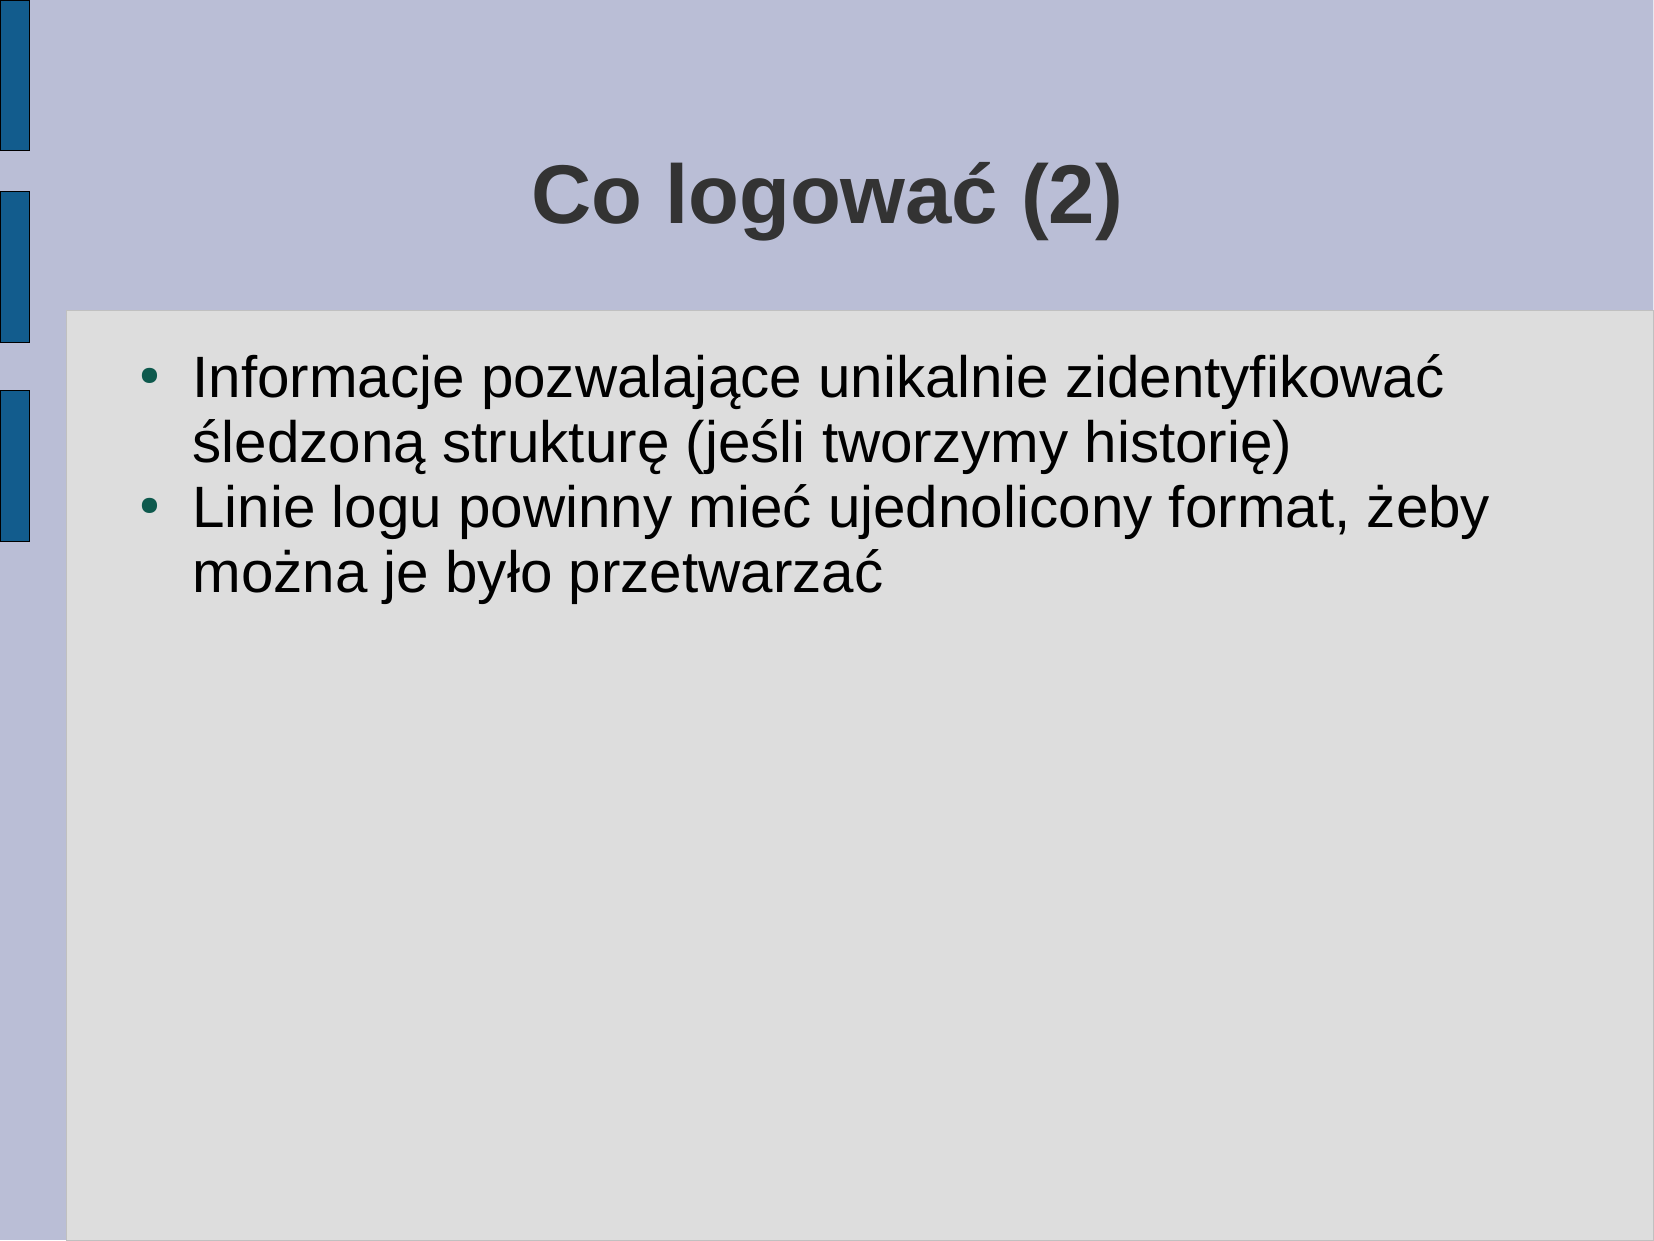

# Co logować (2)
Informacje pozwalające unikalnie zidentyfikować śledzoną strukturę (jeśli tworzymy historię)
Linie logu powinny mieć ujednolicony format, żeby można je było przetwarzać